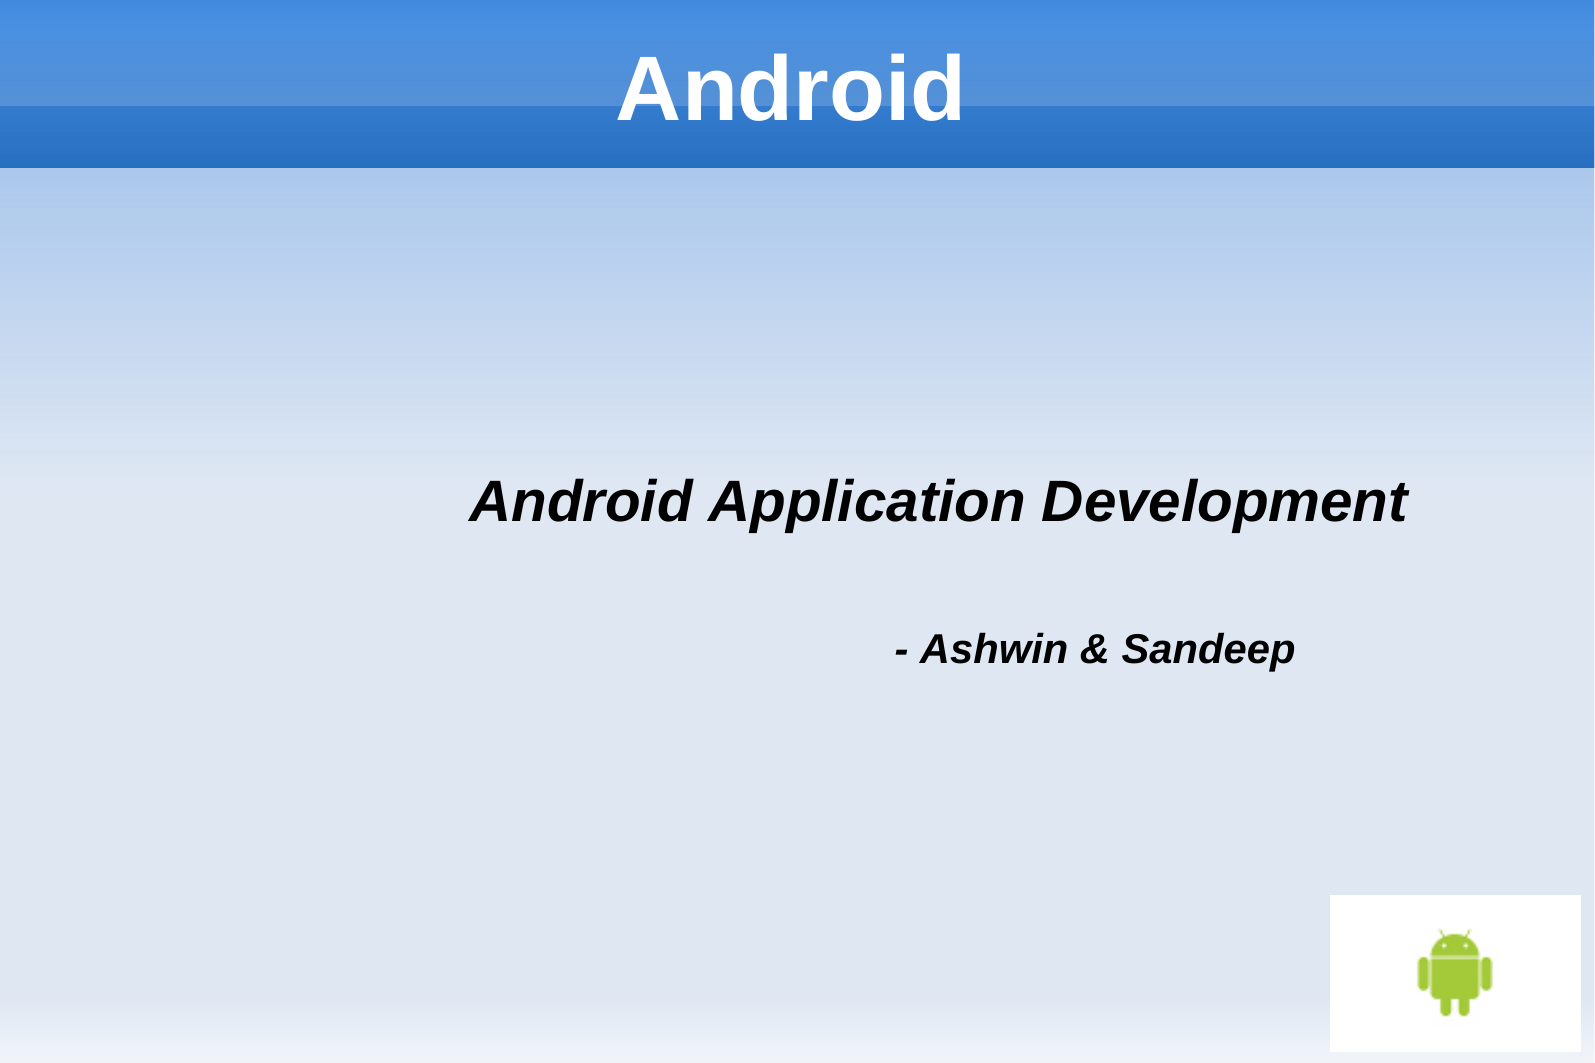

# Android
Android Application Development
- Ashwin & Sandeep